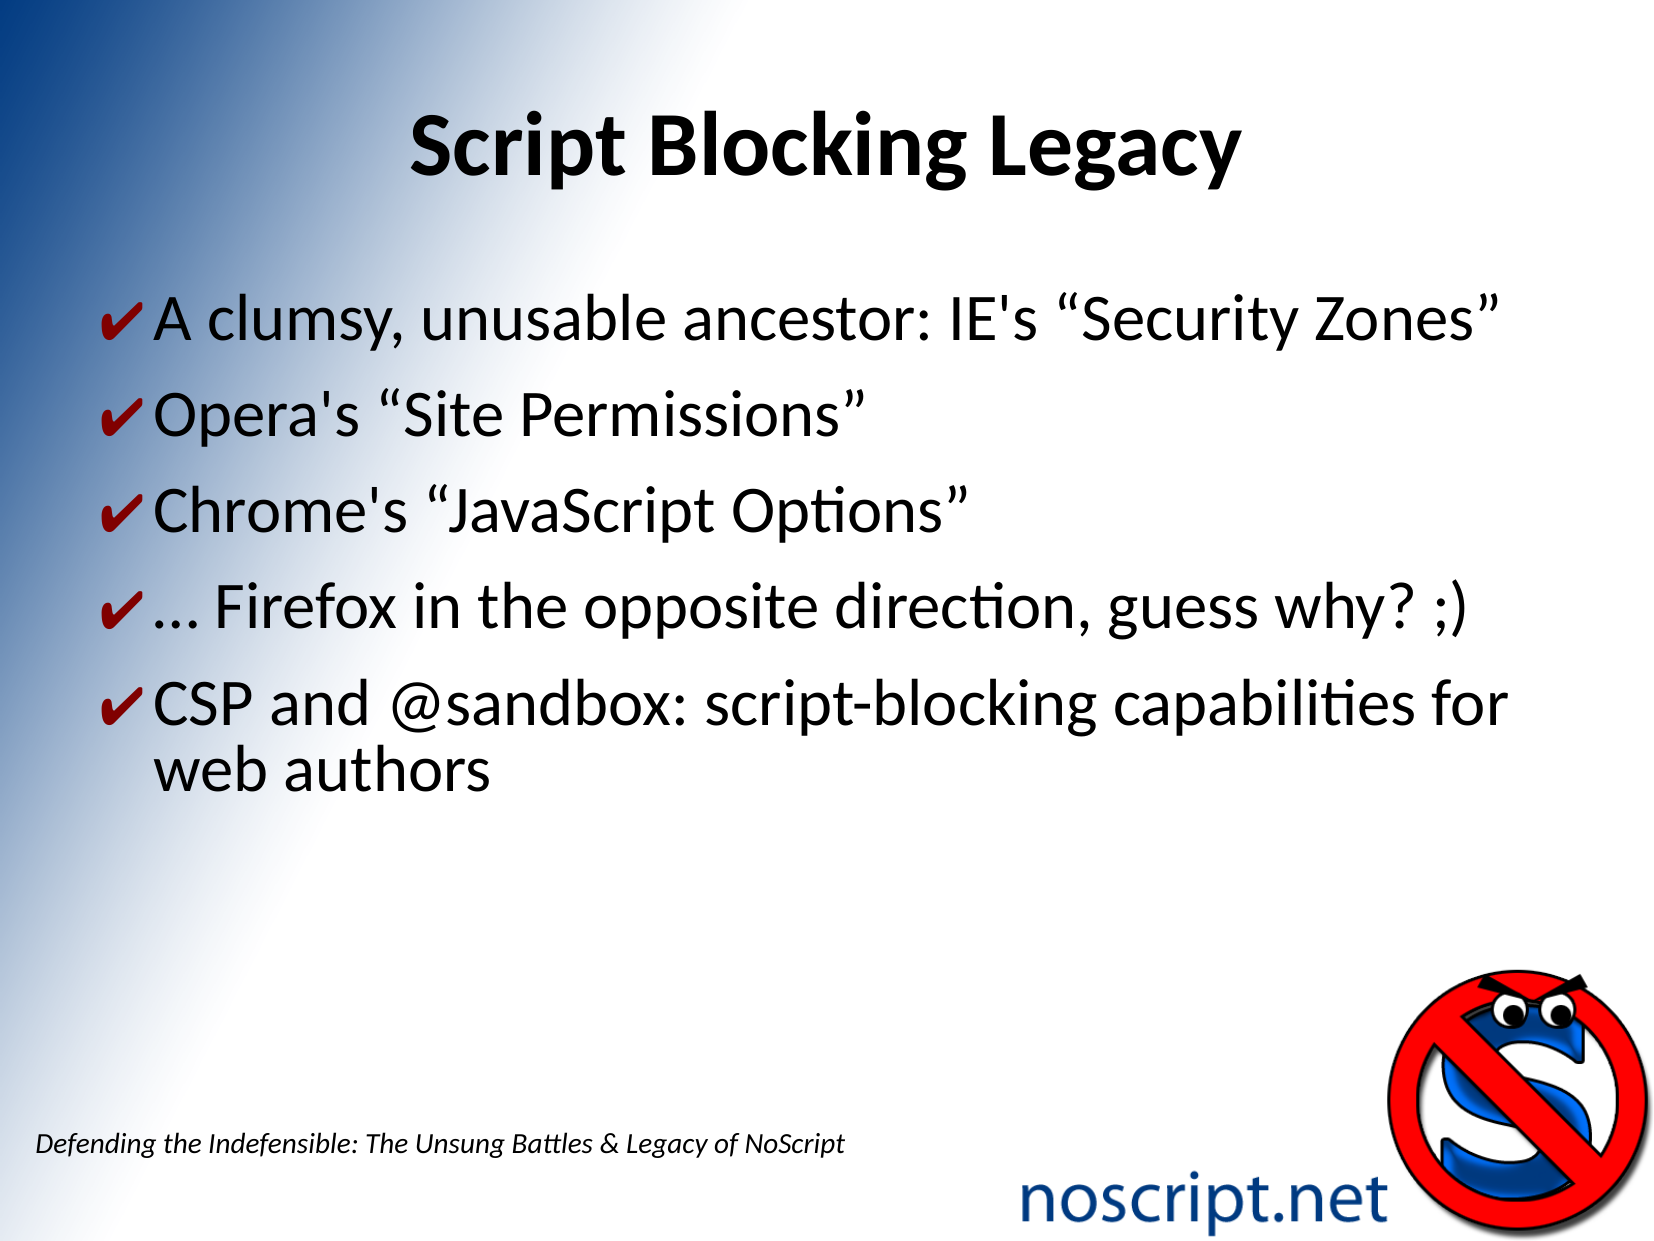

# Script Blocking Legacy
A clumsy, unusable ancestor: IE's “Security Zones”
Opera's “Site Permissions”
Chrome's “JavaScript Options”
… Firefox in the opposite direction, guess why? ;)
CSP and @sandbox: script-blocking capabilities for web authors
Defending the Indefensible: The Unsung Battles & Legacy of NoScript